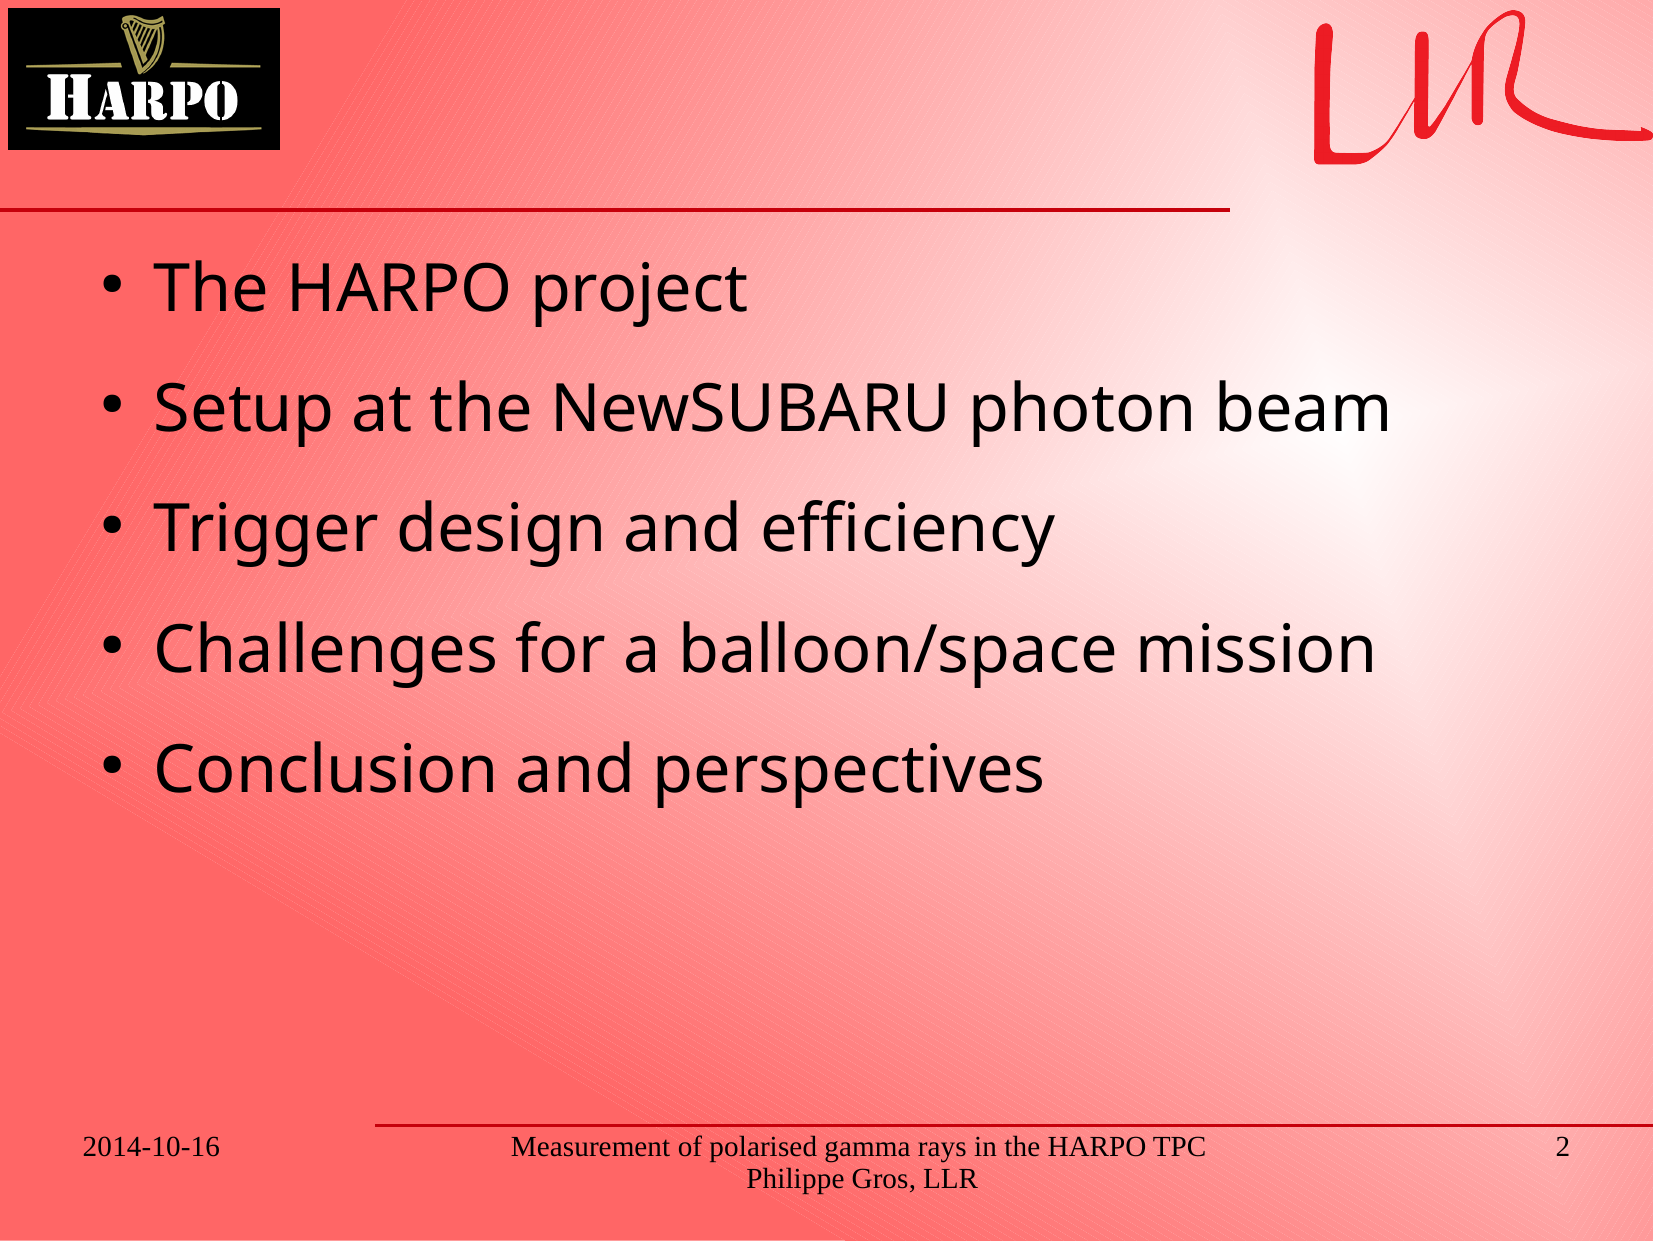

#
The HARPO project
Setup at the NewSUBARU photon beam
Trigger design and efficiency
Challenges for a balloon/space mission
Conclusion and perspectives
2014-10-16
2